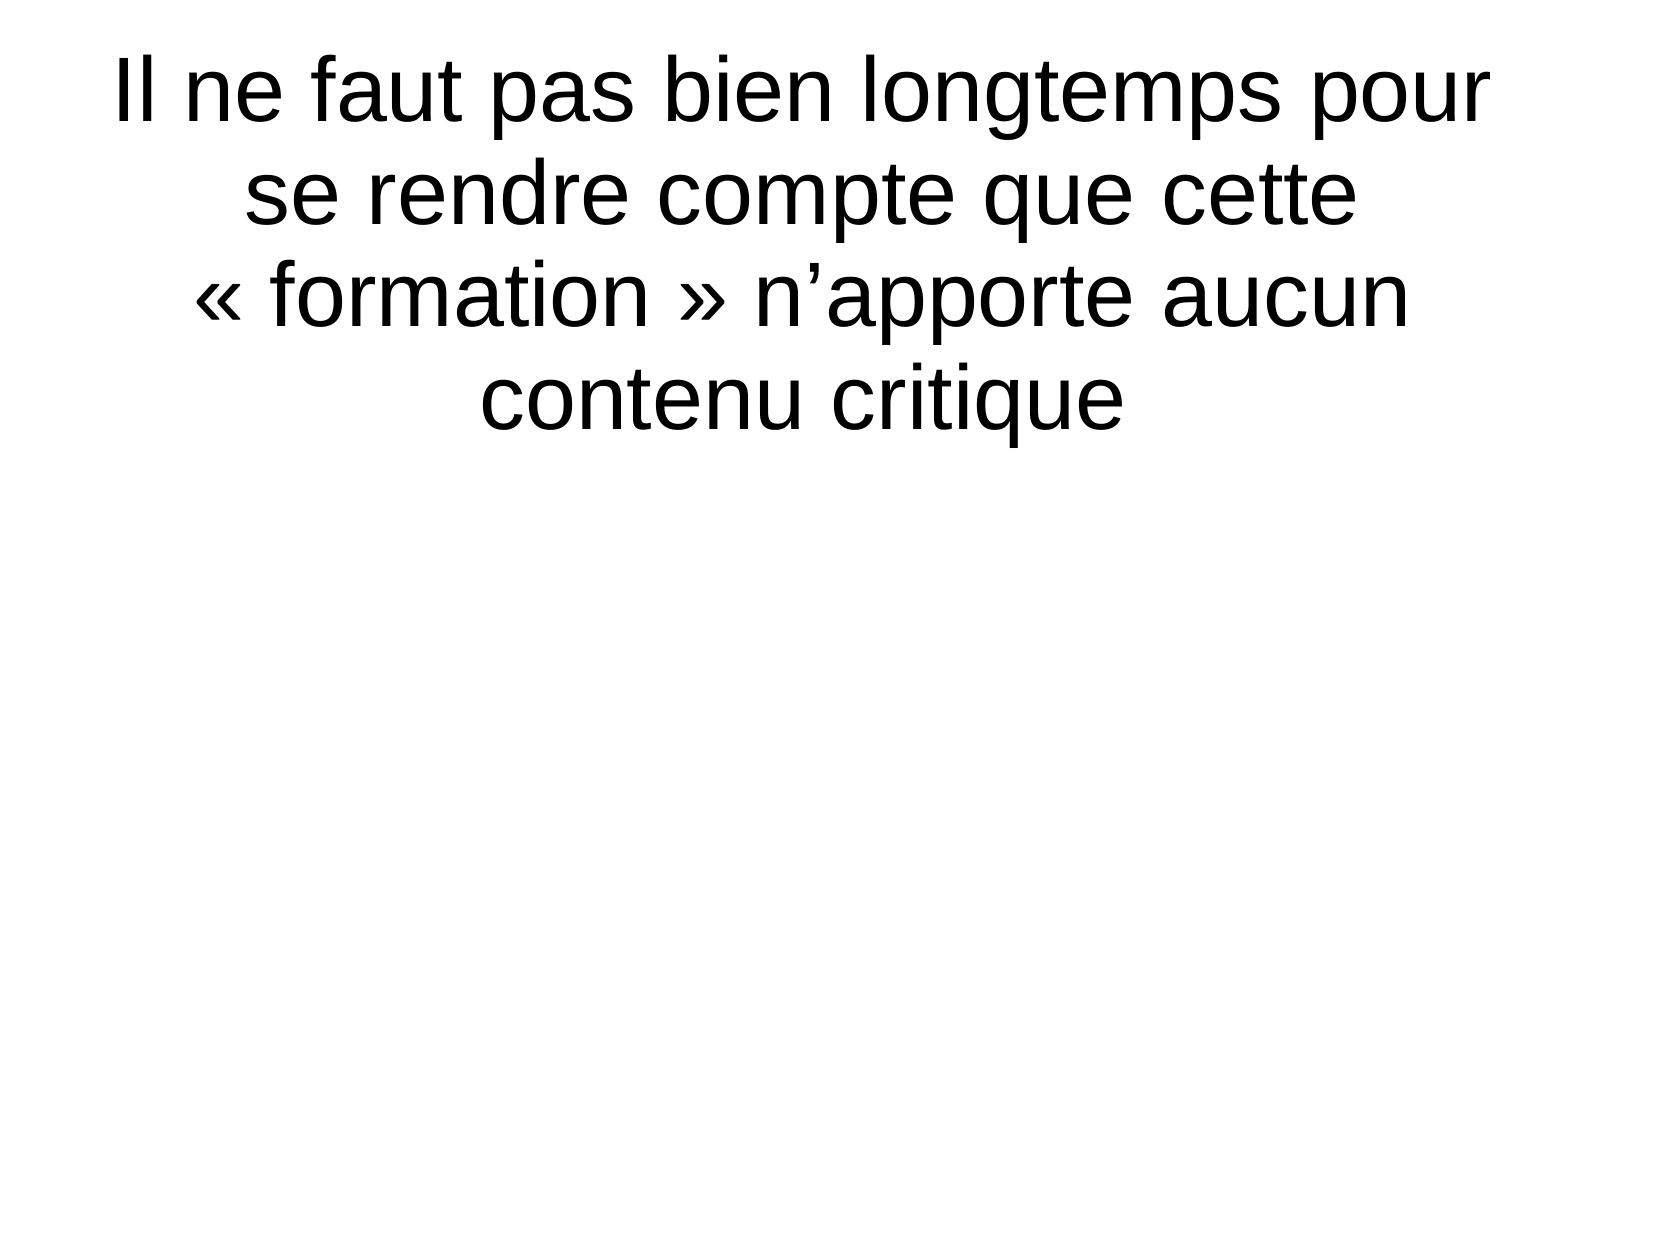

# Il ne faut pas bien longtemps pour se rendre compte que cette « formation » n’apporte aucun contenu critique